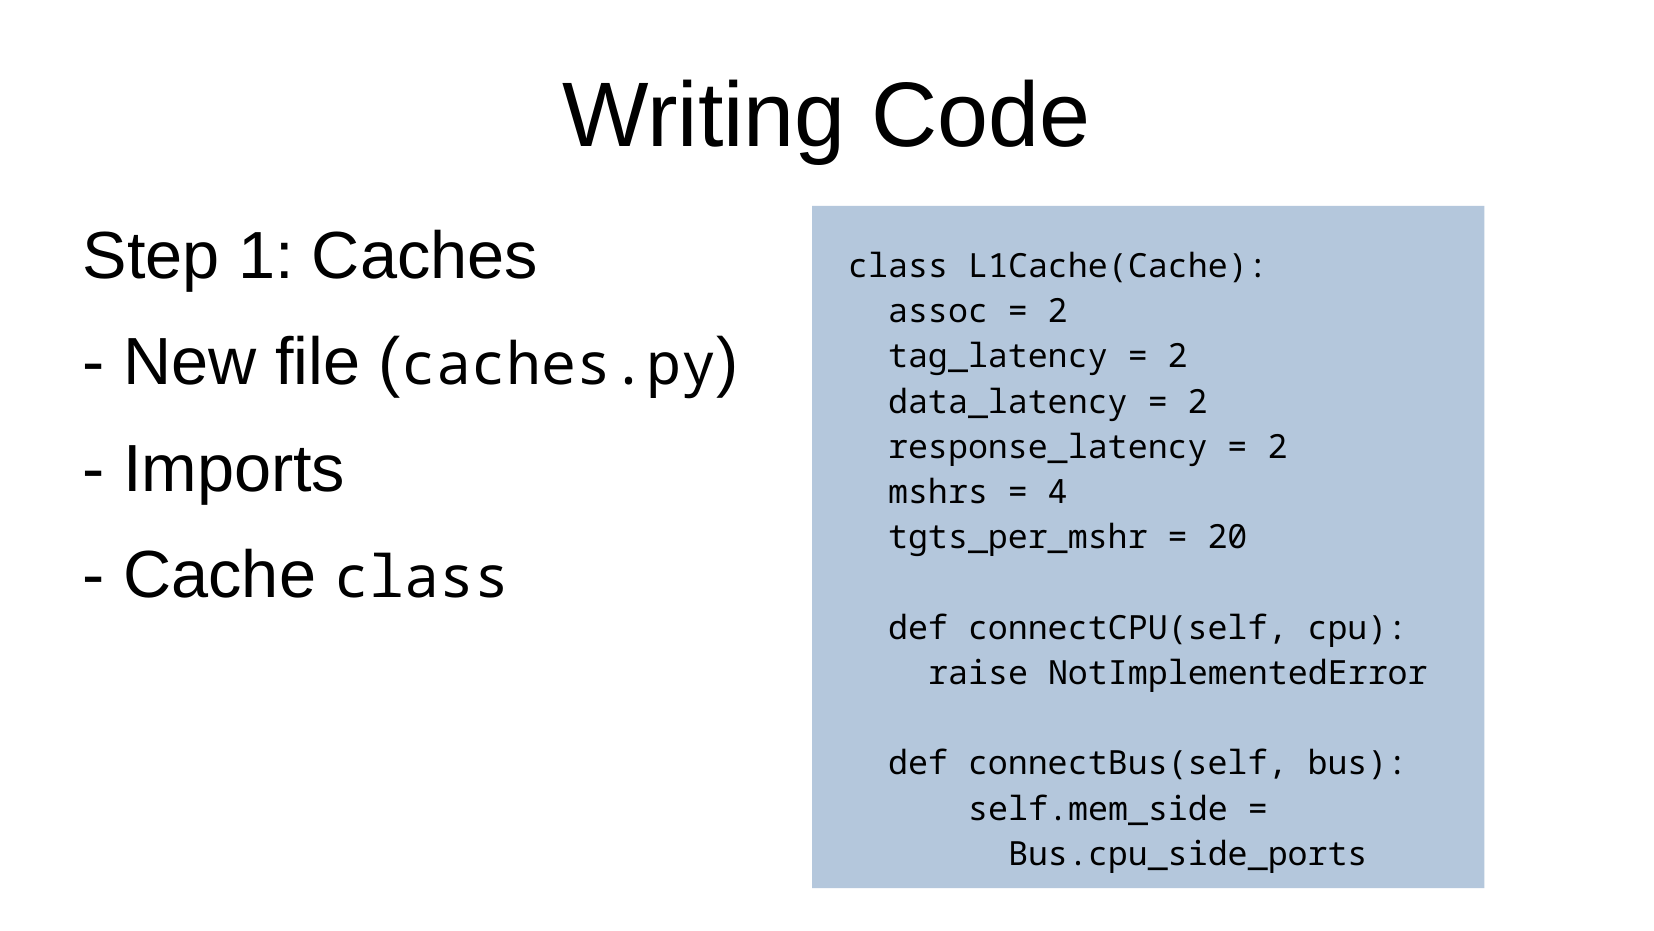

# Writing Code
class L1Cache(Cache):
 assoc = 2
 tag_latency = 2
 data_latency = 2
 response_latency = 2
 mshrs = 4
 tgts_per_mshr = 20
 def connectCPU(self, cpu):
 raise NotImplementedError
 def connectBus(self, bus):
 self.mem_side =
 Bus.cpu_side_ports
Step 1: Caches
- New file (caches.py)
- Imports
- Cache class